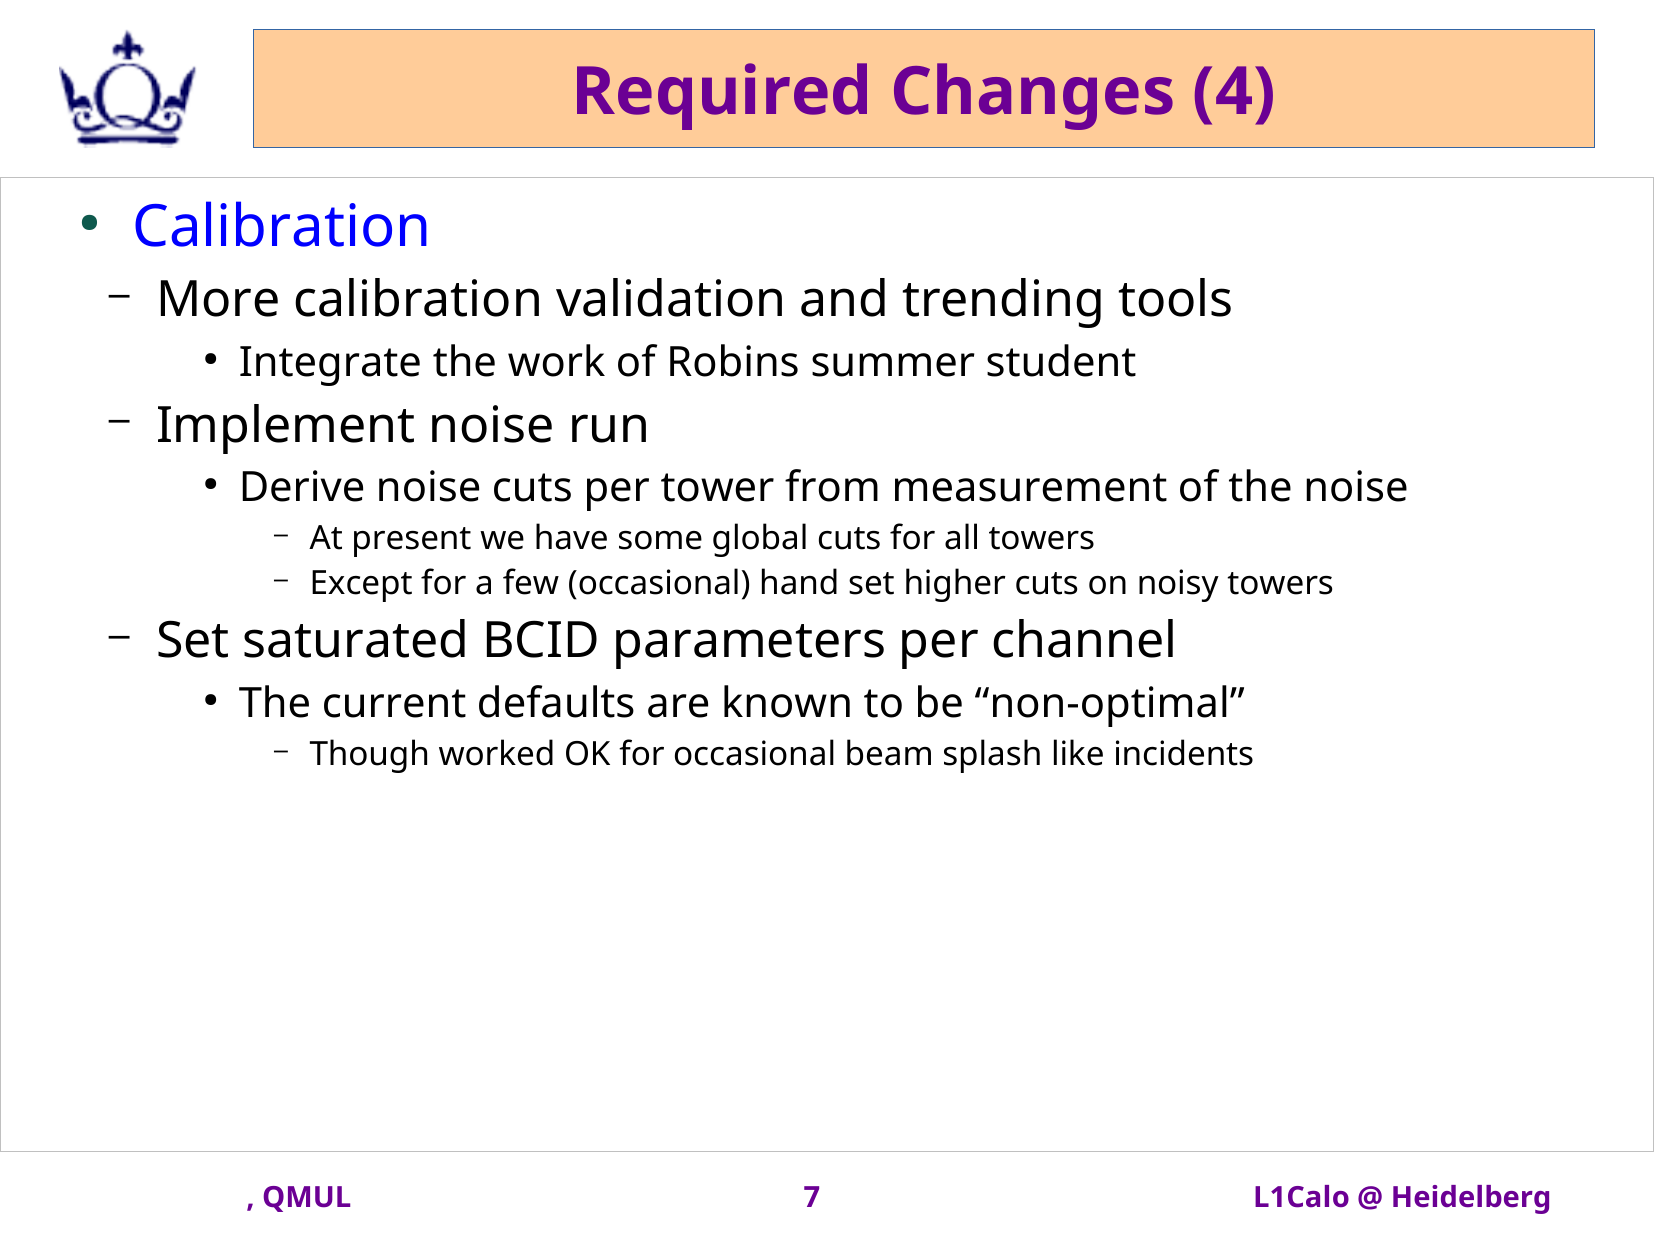

# Required Changes (4)
Calibration
More calibration validation and trending tools
Integrate the work of Robins summer student
Implement noise run
Derive noise cuts per tower from measurement of the noise
At present we have some global cuts for all towers
Except for a few (occasional) hand set higher cuts on noisy towers
Set saturated BCID parameters per channel
The current defaults are known to be “non-optimal”
Though worked OK for occasional beam splash like incidents